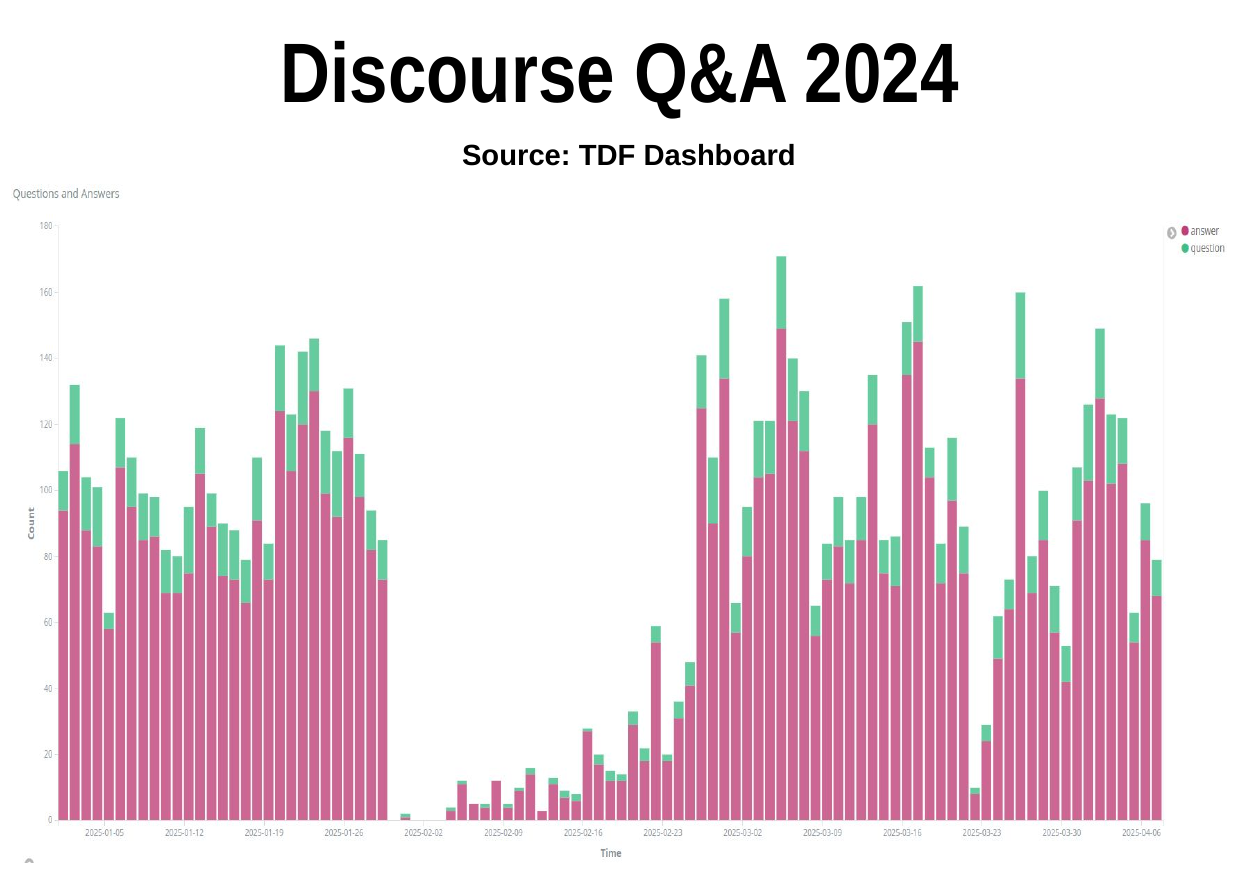

# Discourse Q&A 2024
Source: TDF Dashboard